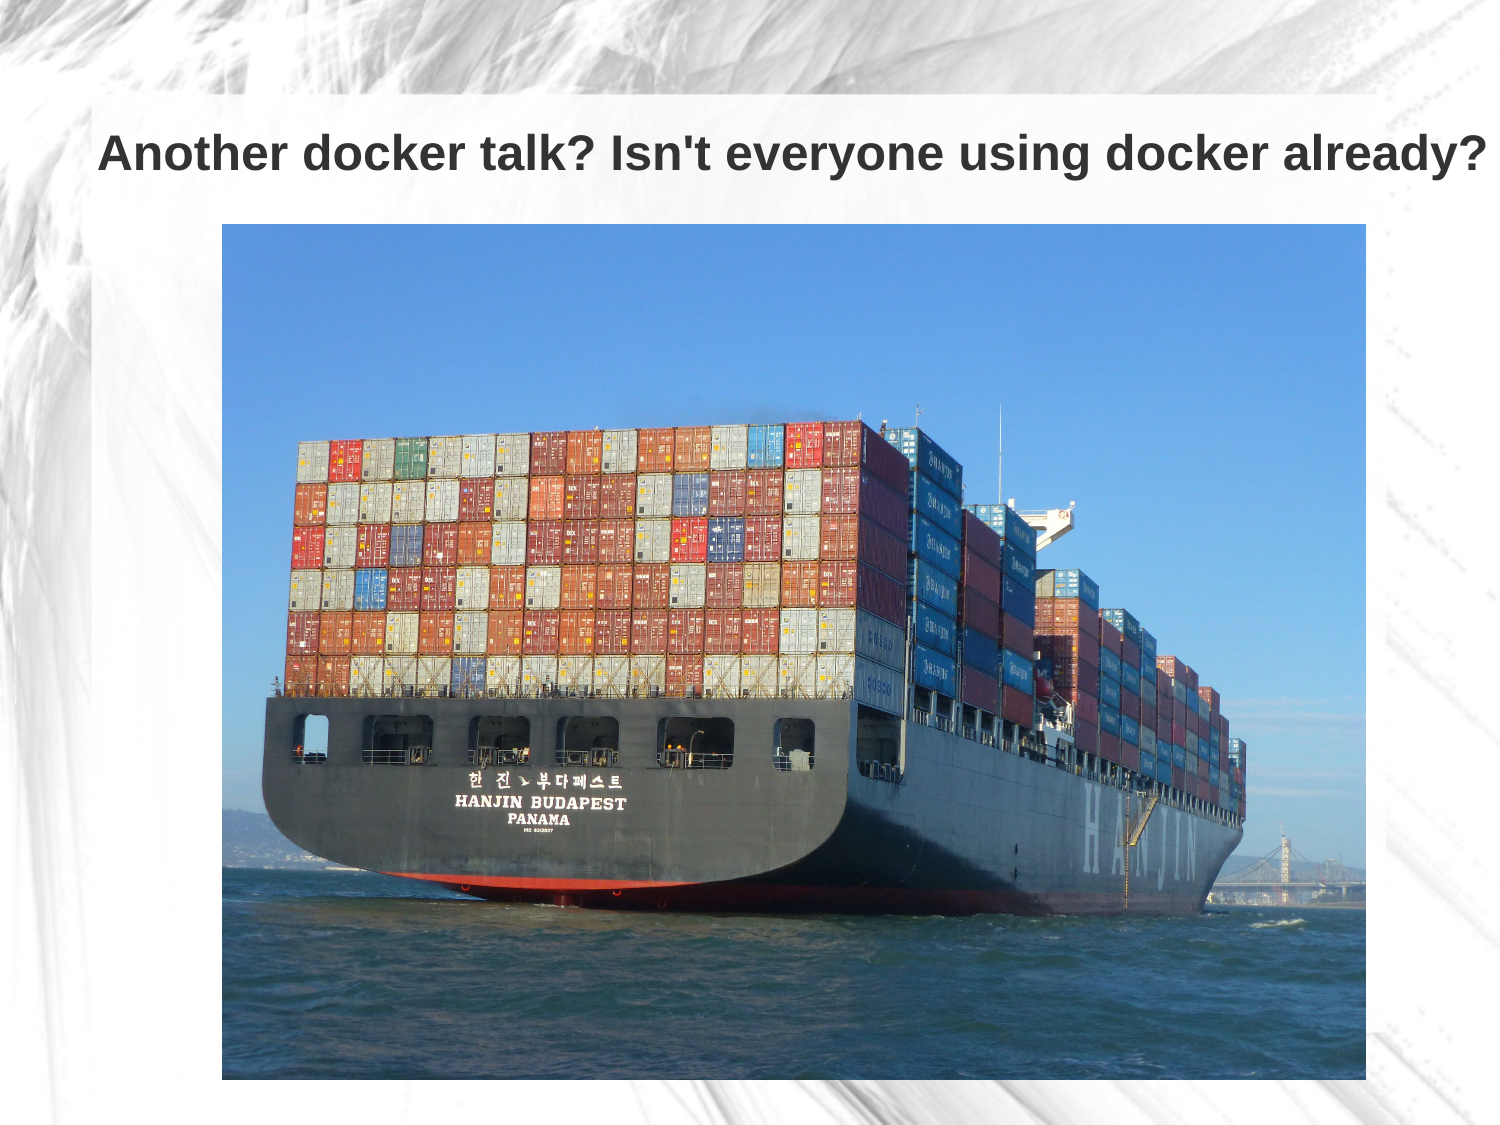

# Another docker talk? Isn't everyone using docker already?